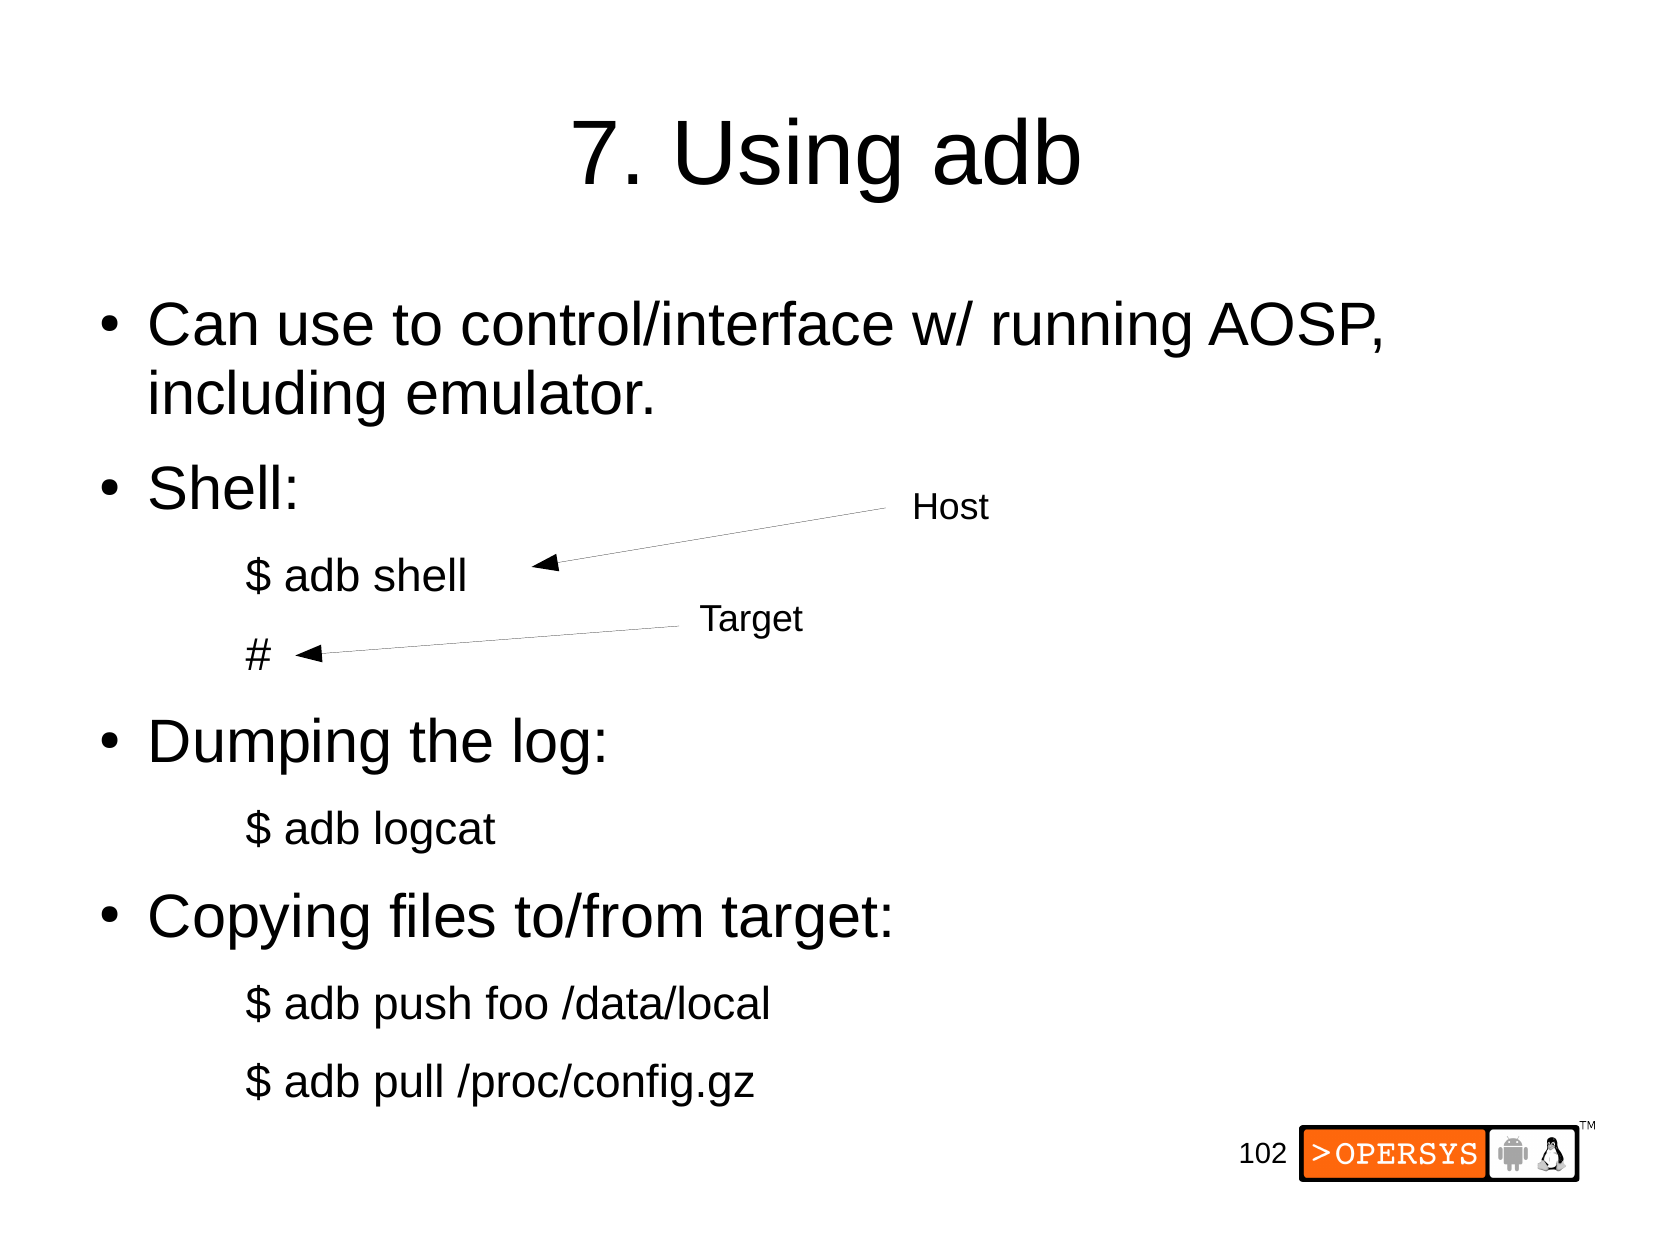

# 7. Using adb
Can use to control/interface w/ running AOSP, including emulator.
Shell:
$ adb shell
#
Dumping the log:
$ adb logcat
Copying files to/from target:
$ adb push foo /data/local
$ adb pull /proc/config.gz
Host
Target